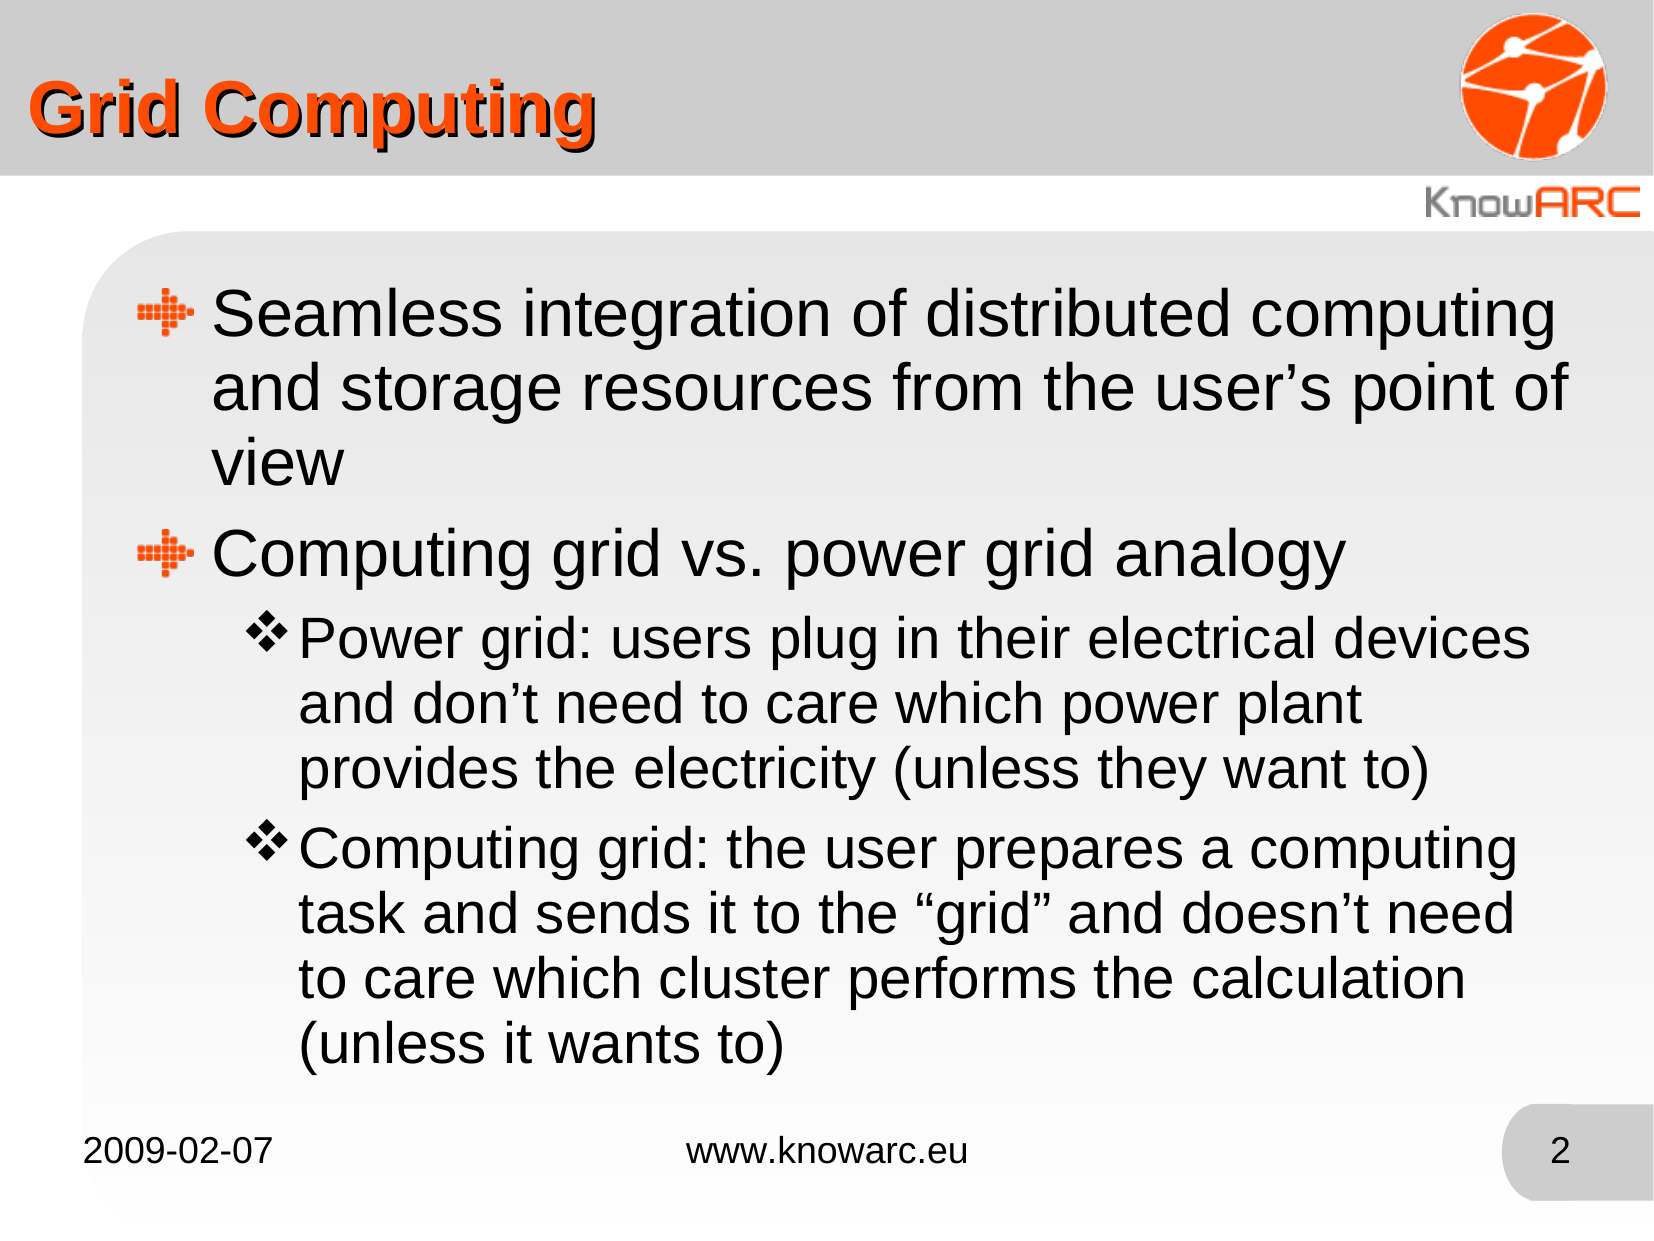

# Grid Computing
Seamless integration of distributed computing and storage resources from the user’s point of view
Computing grid vs. power grid analogy
Power grid: users plug in their electrical devices and don’t need to care which power plant provides the electricity (unless they want to)
Computing grid: the user prepares a computing task and sends it to the “grid” and doesn’t need to care which cluster performs the calculation (unless it wants to)
2009-02-07
www.knowarc.eu
2